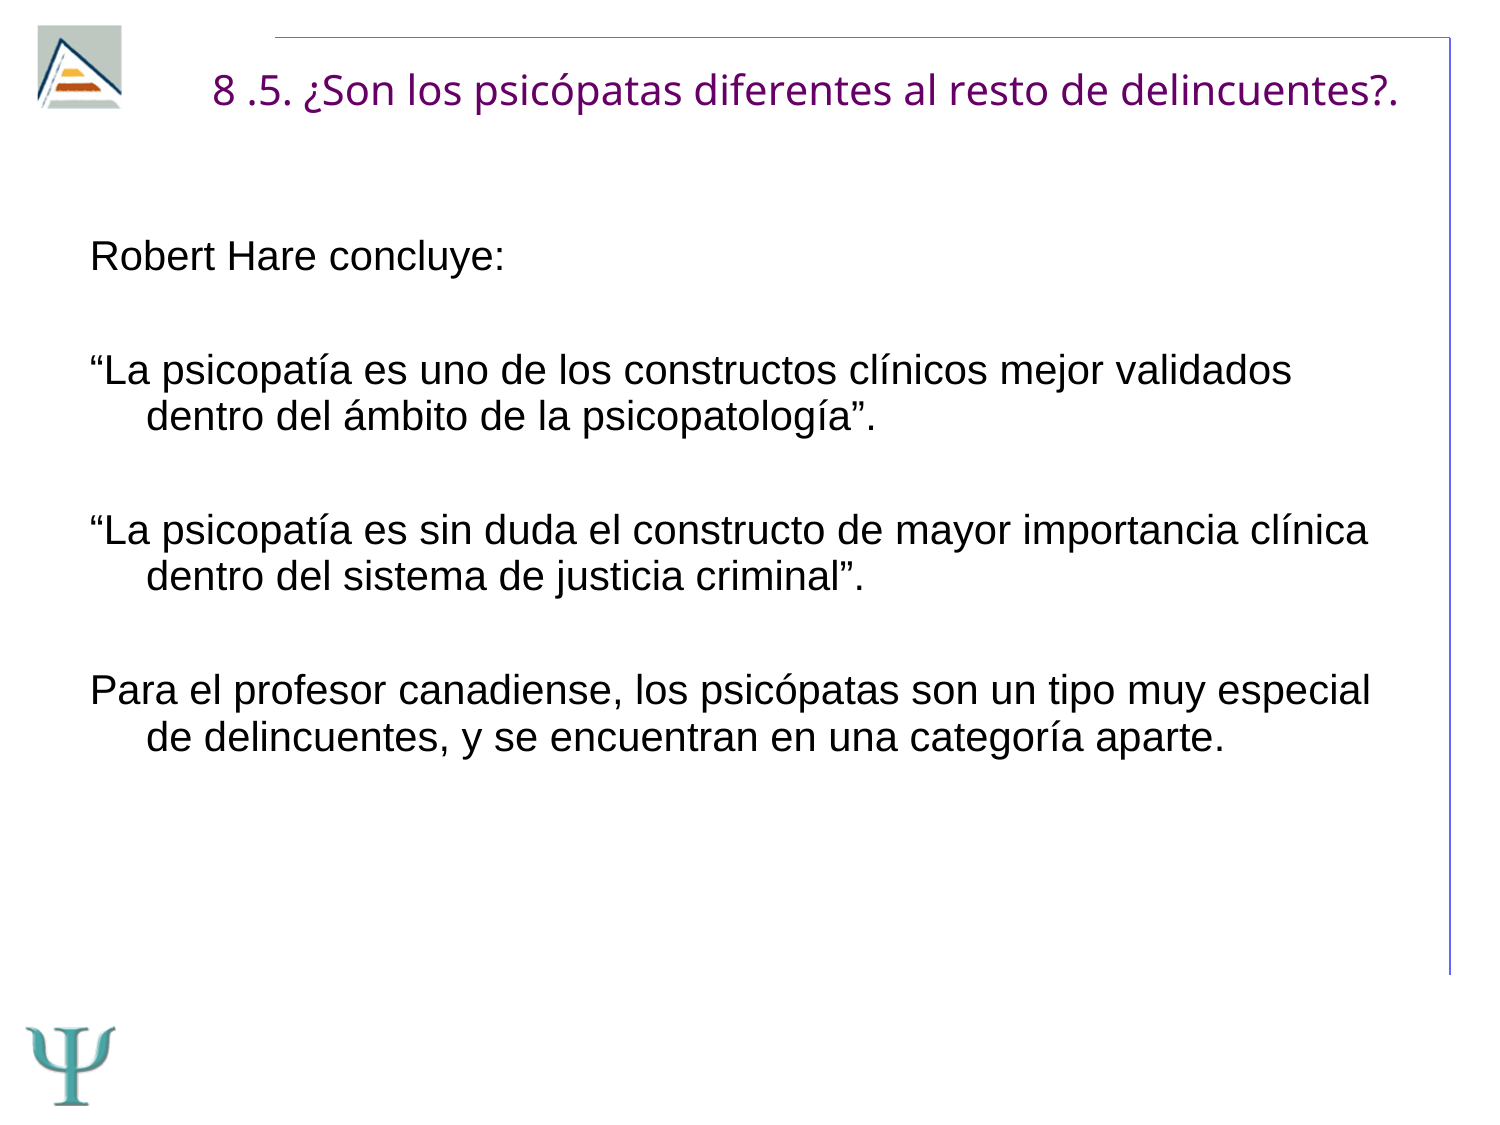

# 8 .5. ¿Son los psicópatas diferentes al resto de delincuentes?.
Robert Hare concluye:
“La psicopatía es uno de los constructos clínicos mejor validados dentro del ámbito de la psicopatología”.
“La psicopatía es sin duda el constructo de mayor importancia clínica dentro del sistema de justicia criminal”.
Para el profesor canadiense, los psicópatas son un tipo muy especial de delincuentes, y se encuentran en una categoría aparte.